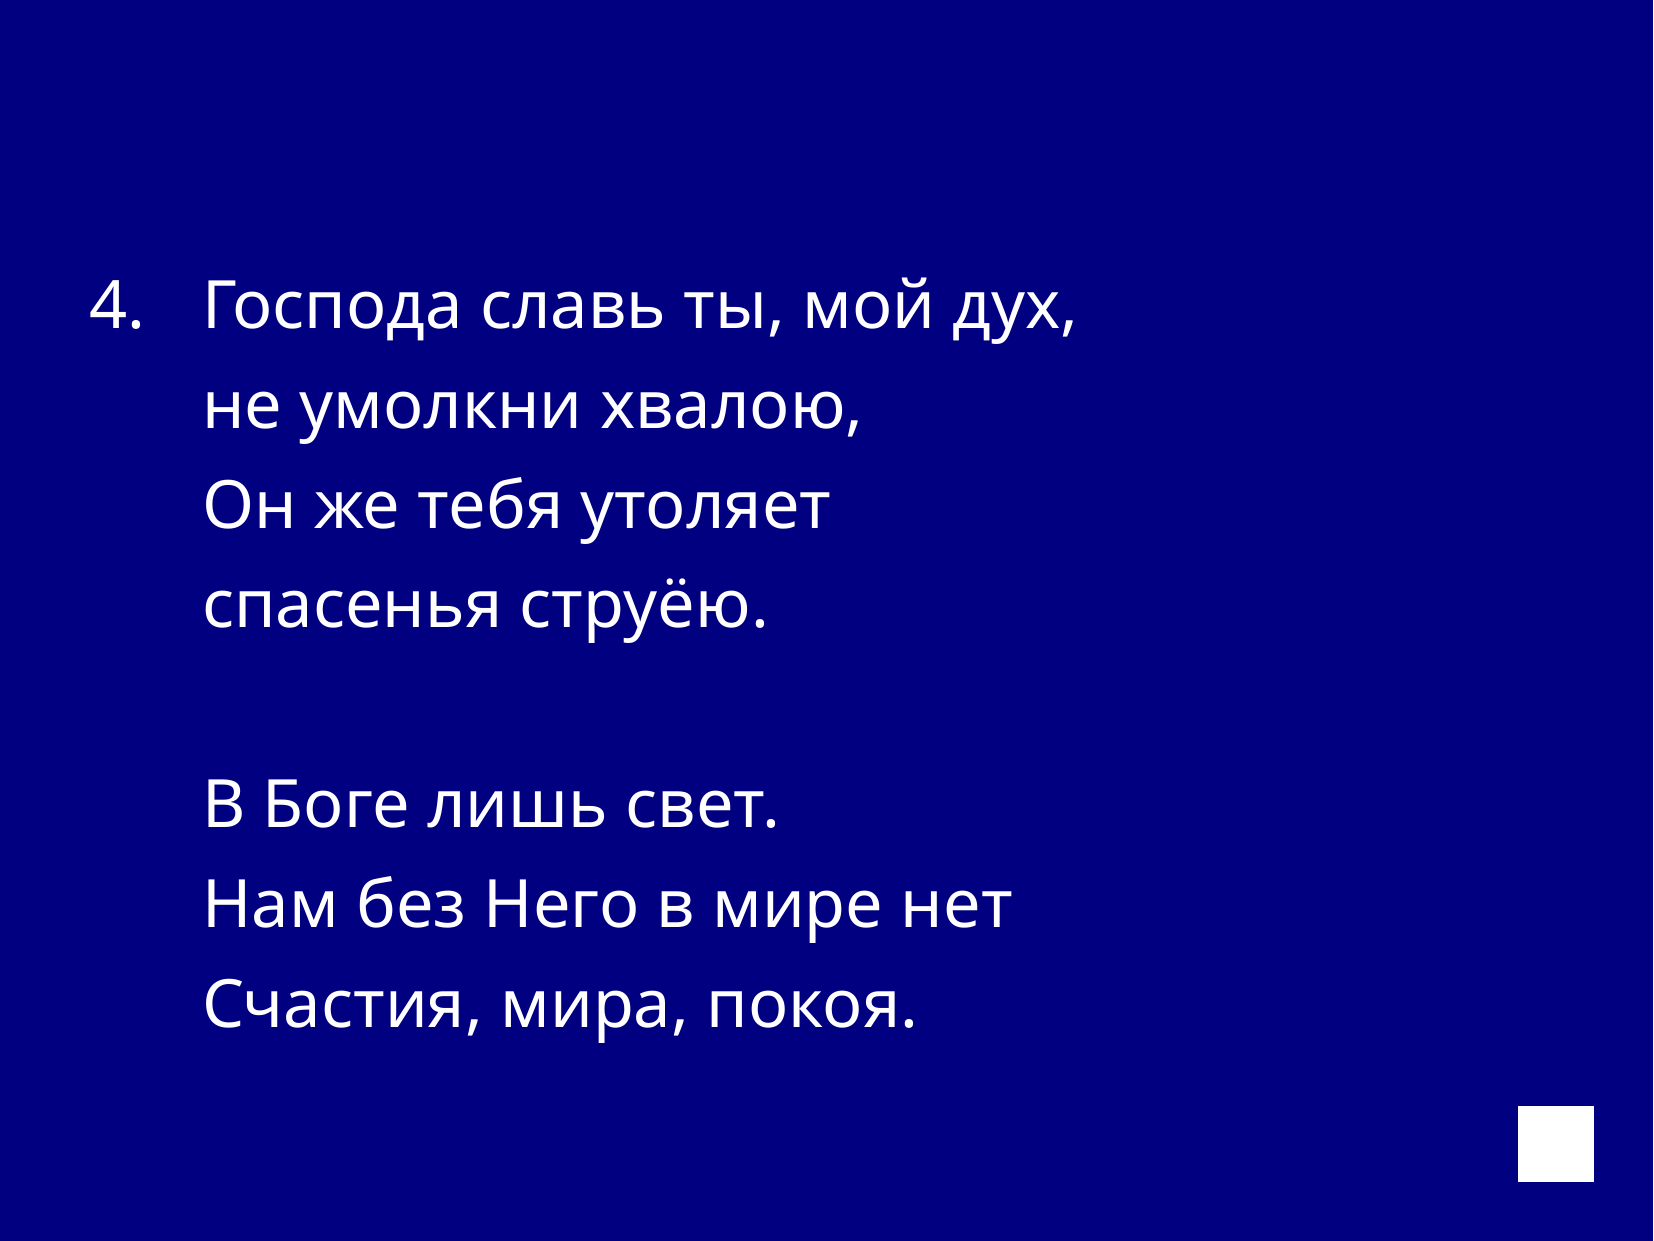

4.	Господа славь ты, мой дух,
	не умолкни хвалою,
	Он же тебя утоляет
	спасенья струёю.
	В Боге лишь свет.
	Нам без Него в мире нет
	Счастия, мира, покоя.